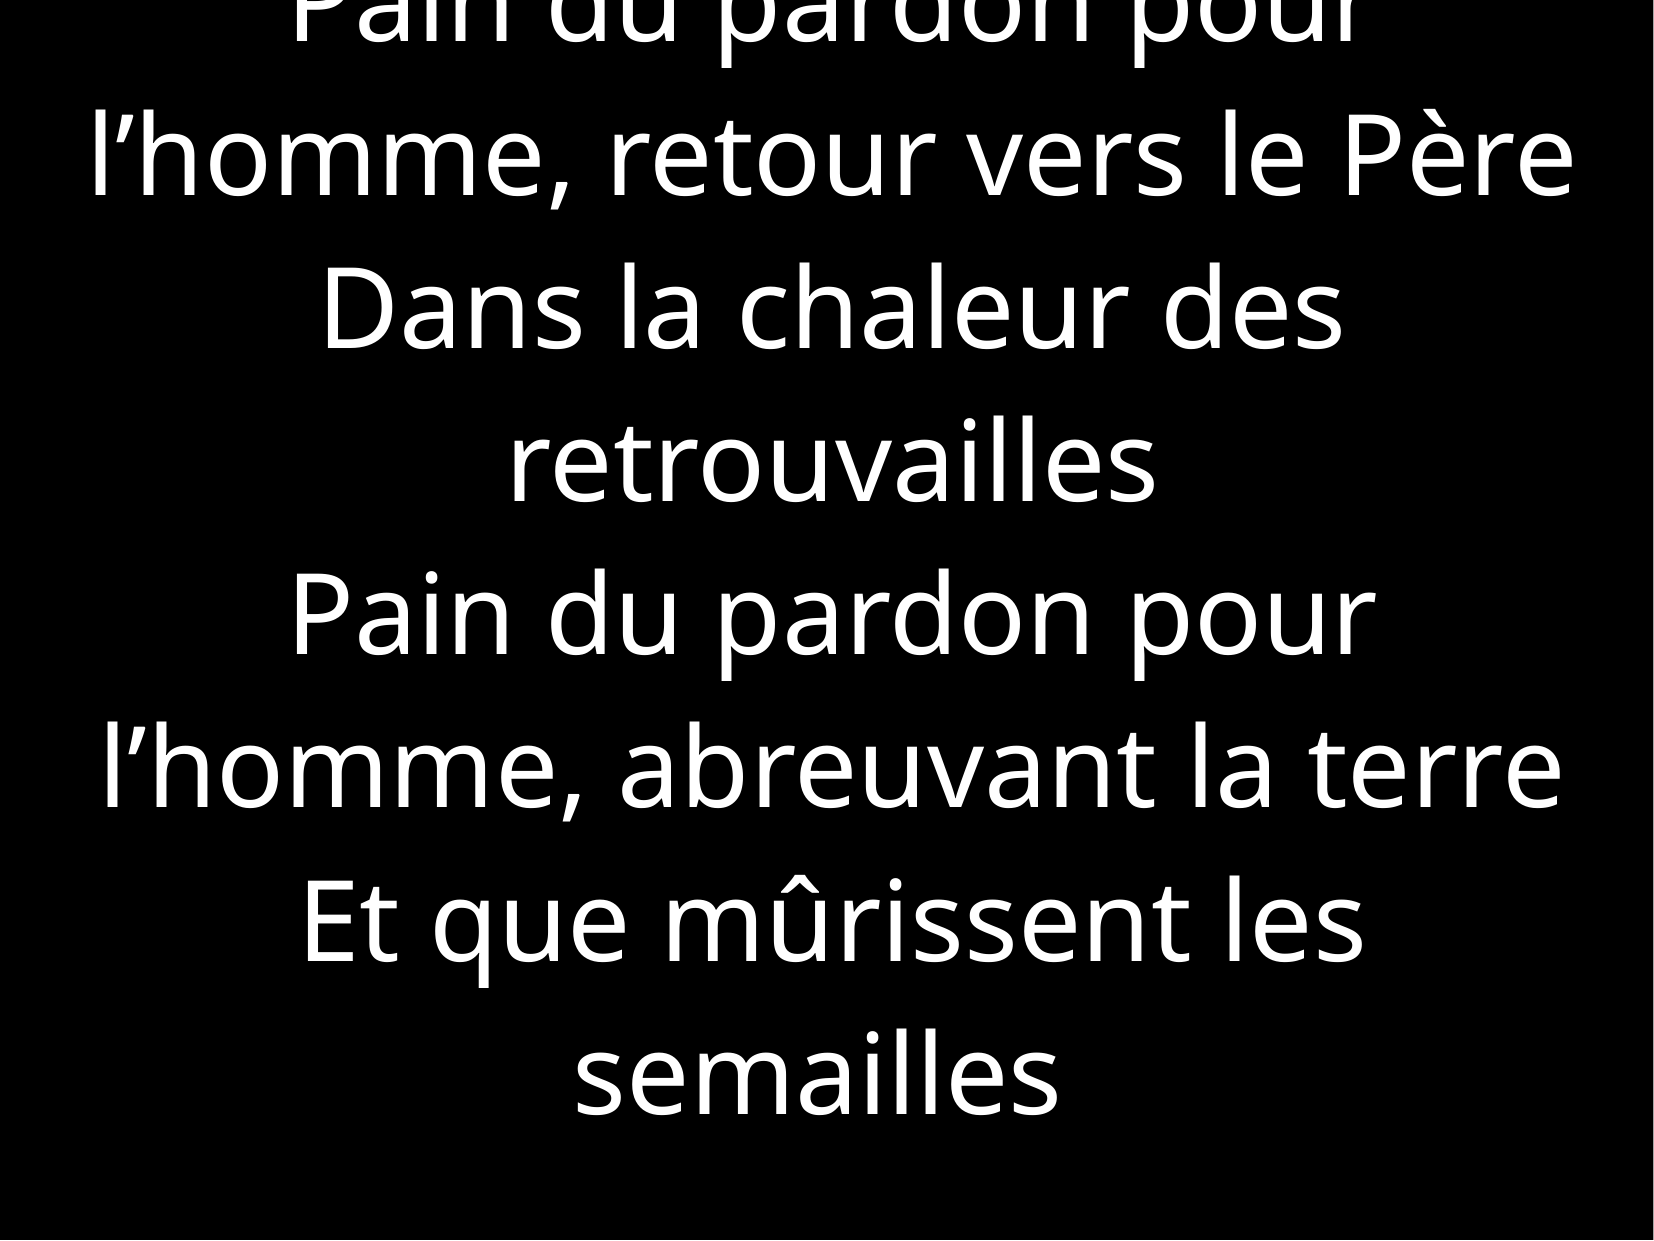

# Pain du pardon pour l’homme, retour vers le Père
Dans la chaleur des retrouvailles
Pain du pardon pour l’homme, abreuvant la terre
Et que mûrissent les semailles